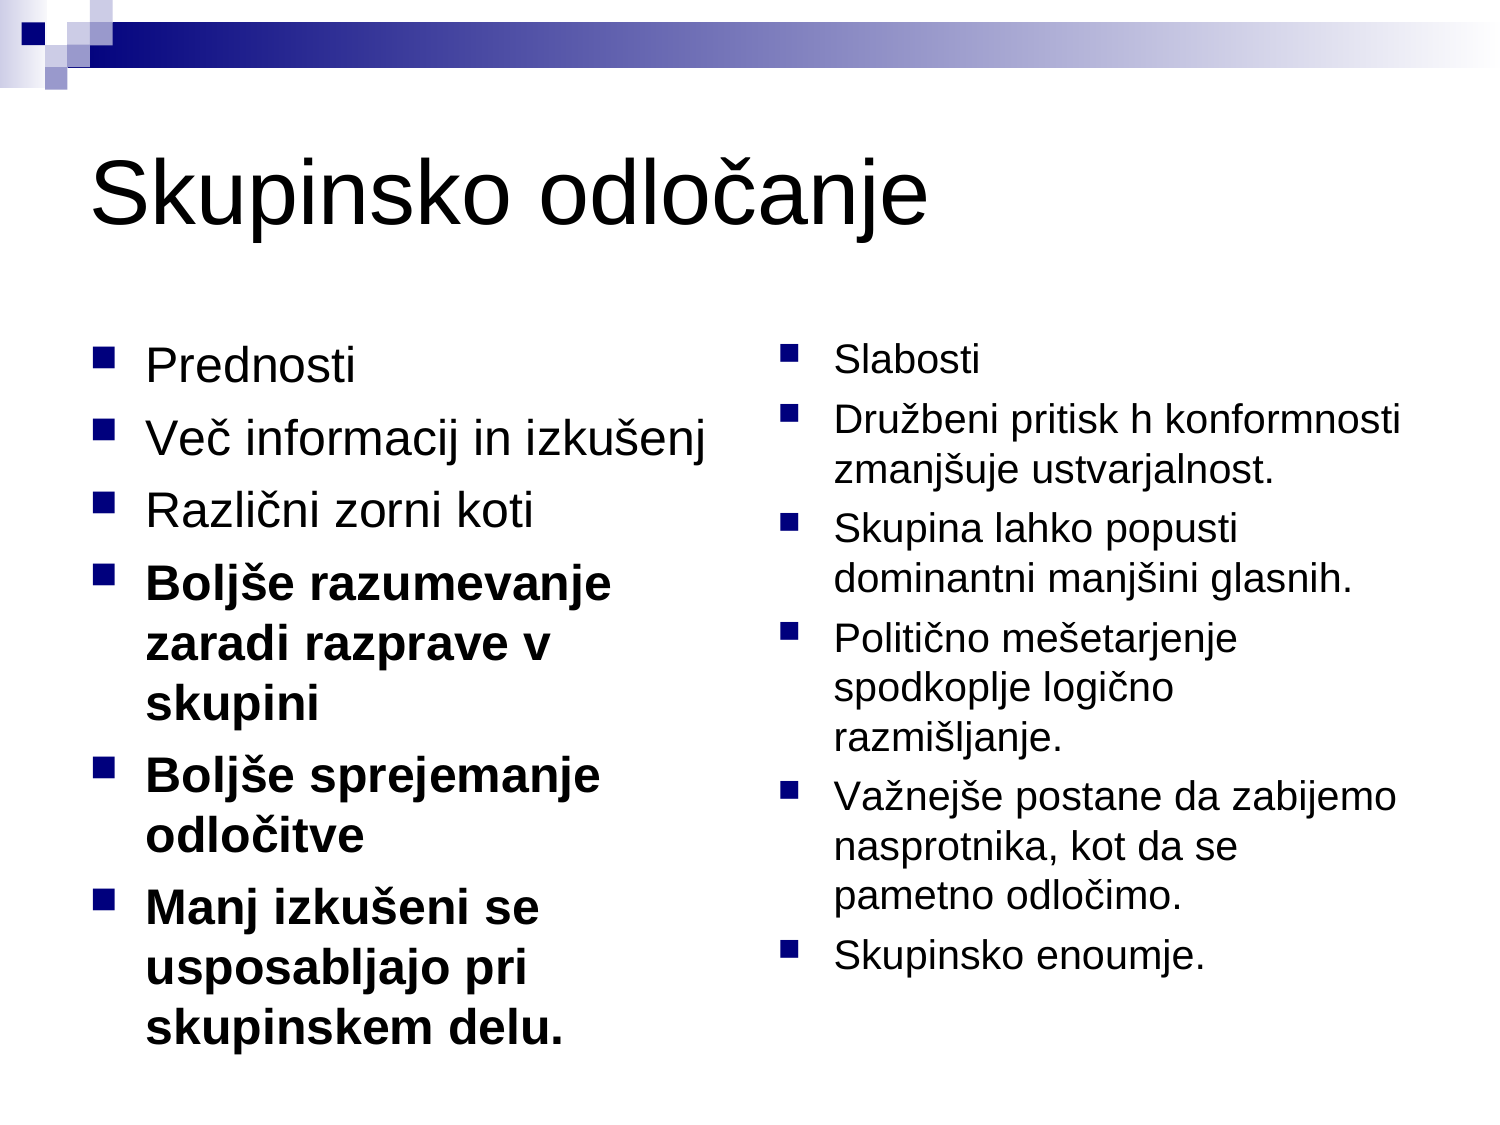

# Skupinsko odločanje
Prednosti
Več informacij in izkušenj
Različni zorni koti
Boljše razumevanje zaradi razprave v skupini
Boljše sprejemanje odločitve
Manj izkušeni se usposabljajo pri skupinskem delu.
Slabosti
Družbeni pritisk h konformnosti zmanjšuje ustvarjalnost.
Skupina lahko popusti dominantni manjšini glasnih.
Politično mešetarjenje spodkoplje logično razmišljanje.
Važnejše postane da zabijemo nasprotnika, kot da se pametno odločimo.
Skupinsko enoumje.